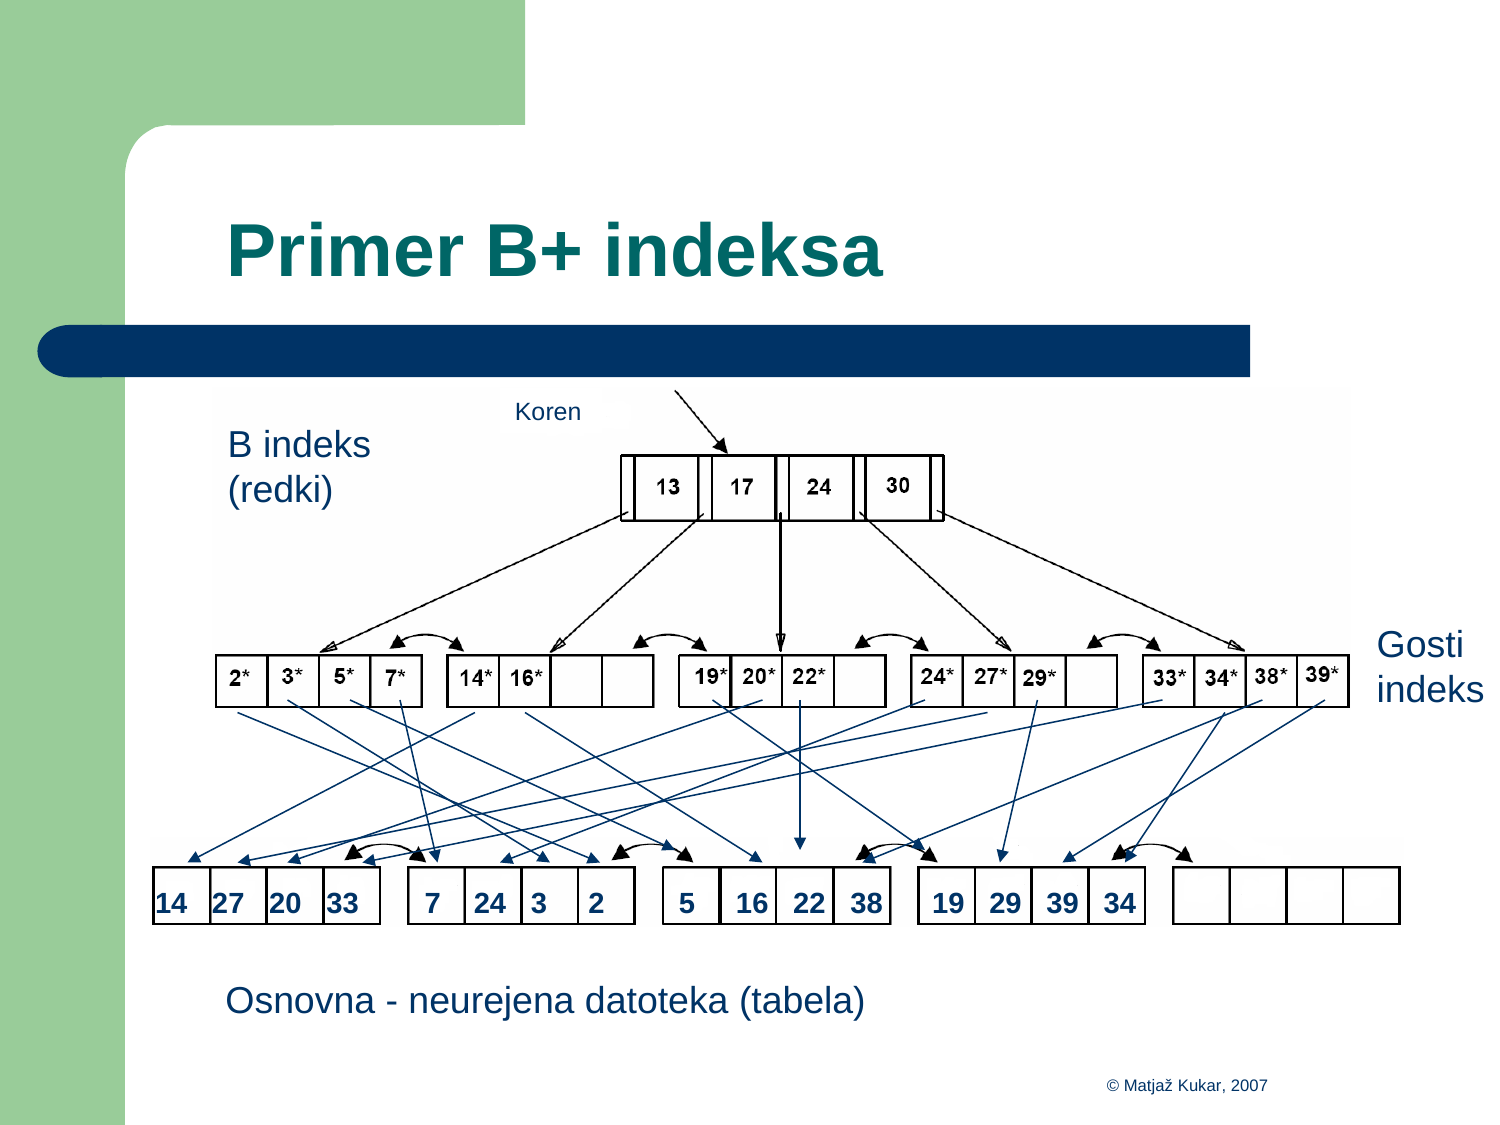

# Primer B+ indeksa
Koren
14 27 20 33 7 24 3 2 5 16 22 38 19 29 39 34
B indeks
(redki)
Gosti
indeks
Osnovna - neurejena datoteka (tabela)
© Matjaž Kukar, 2007